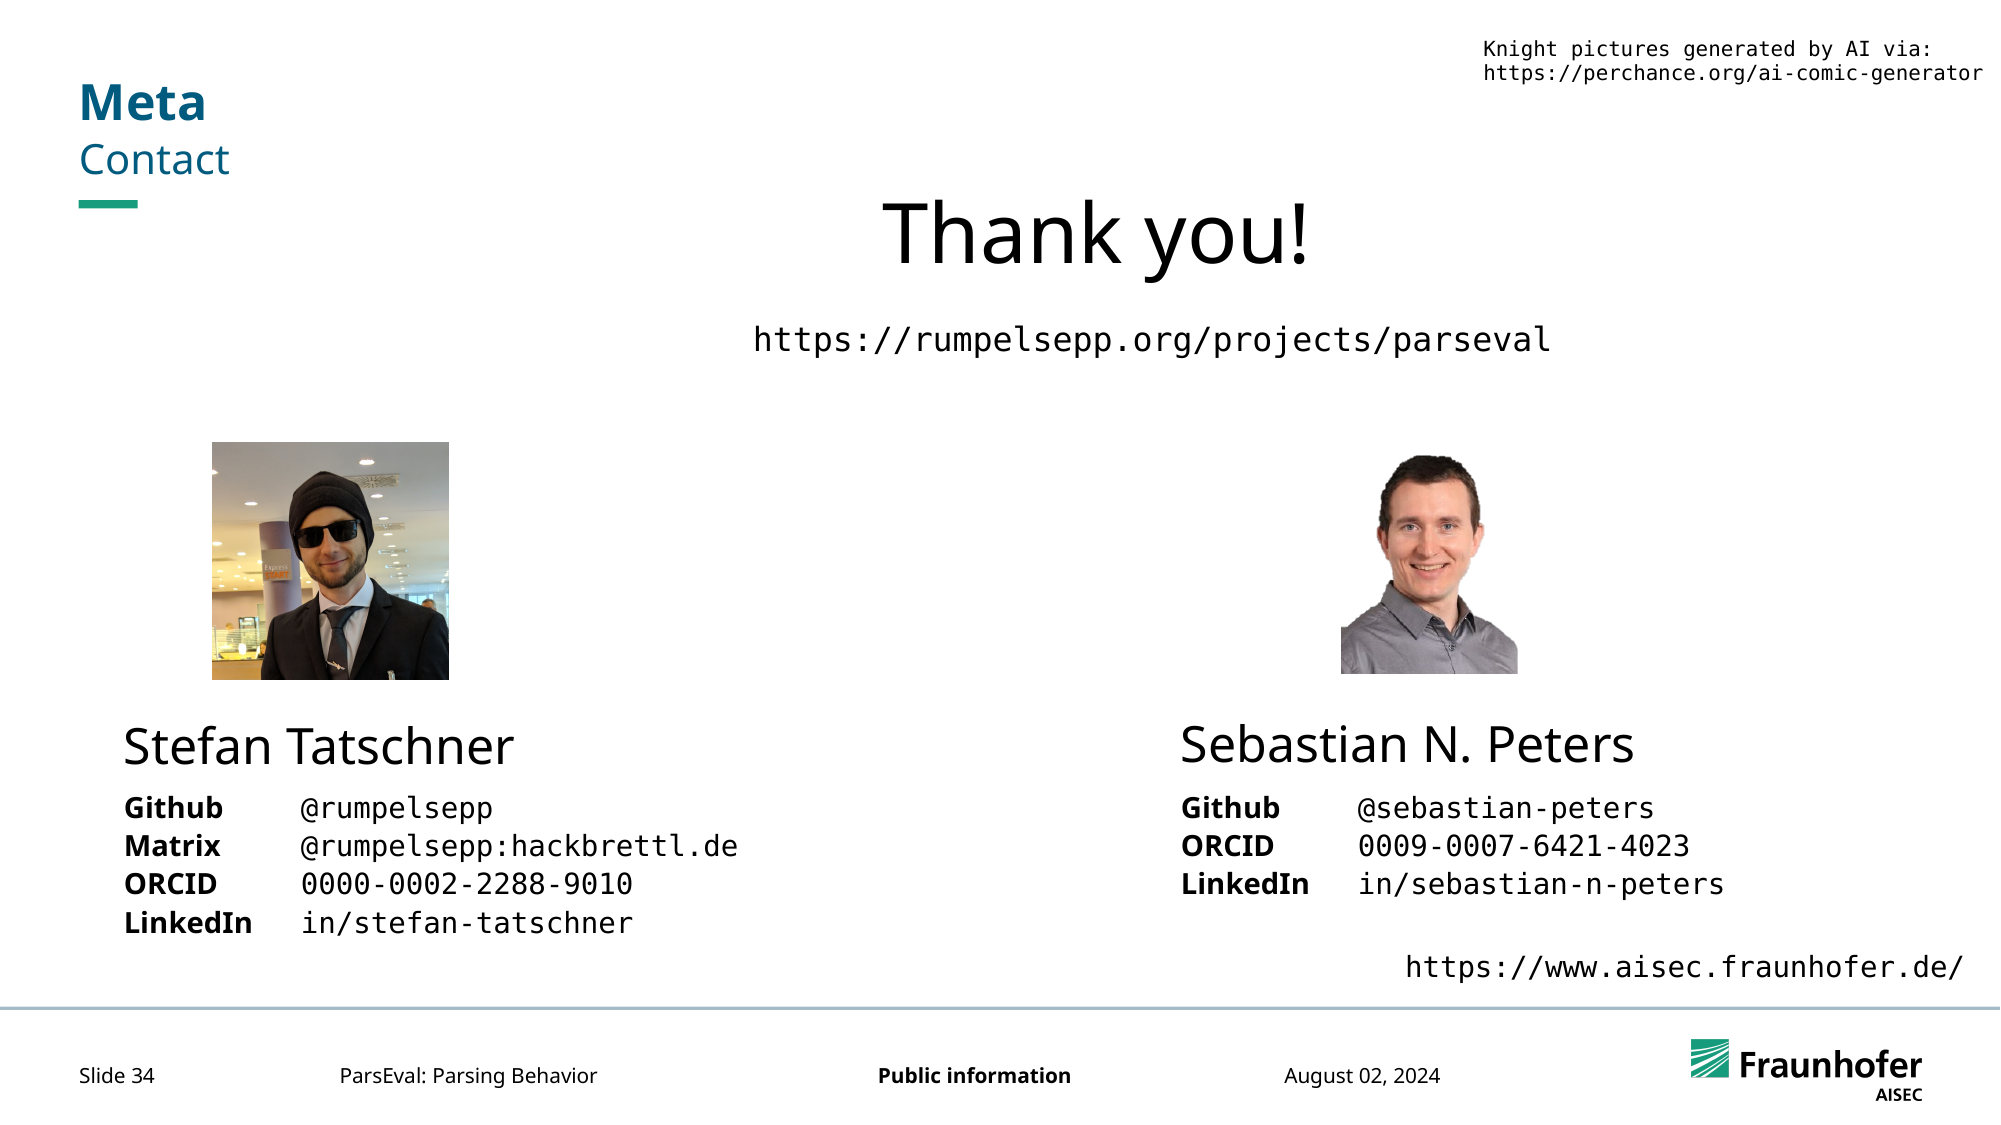

Knight pictures generated by AI via:
https://perchance.org/ai-comic-generator
# Meta
Contact
Thank you!
https://rumpelsepp.org/projects/parseval
Sebastian N. Peters
Stefan Tatschner
Github
Matrix
ORCID
LinkedIn
@rumpelsepp
@rumpelsepp:hackbrettl.de
0000-0002-2288-9010
in/stefan-tatschner
Github
ORCID
LinkedIn
@sebastian-peters
0009-0007-6421-4023
in/sebastian-n-peters
https://www.aisec.fraunhofer.de/